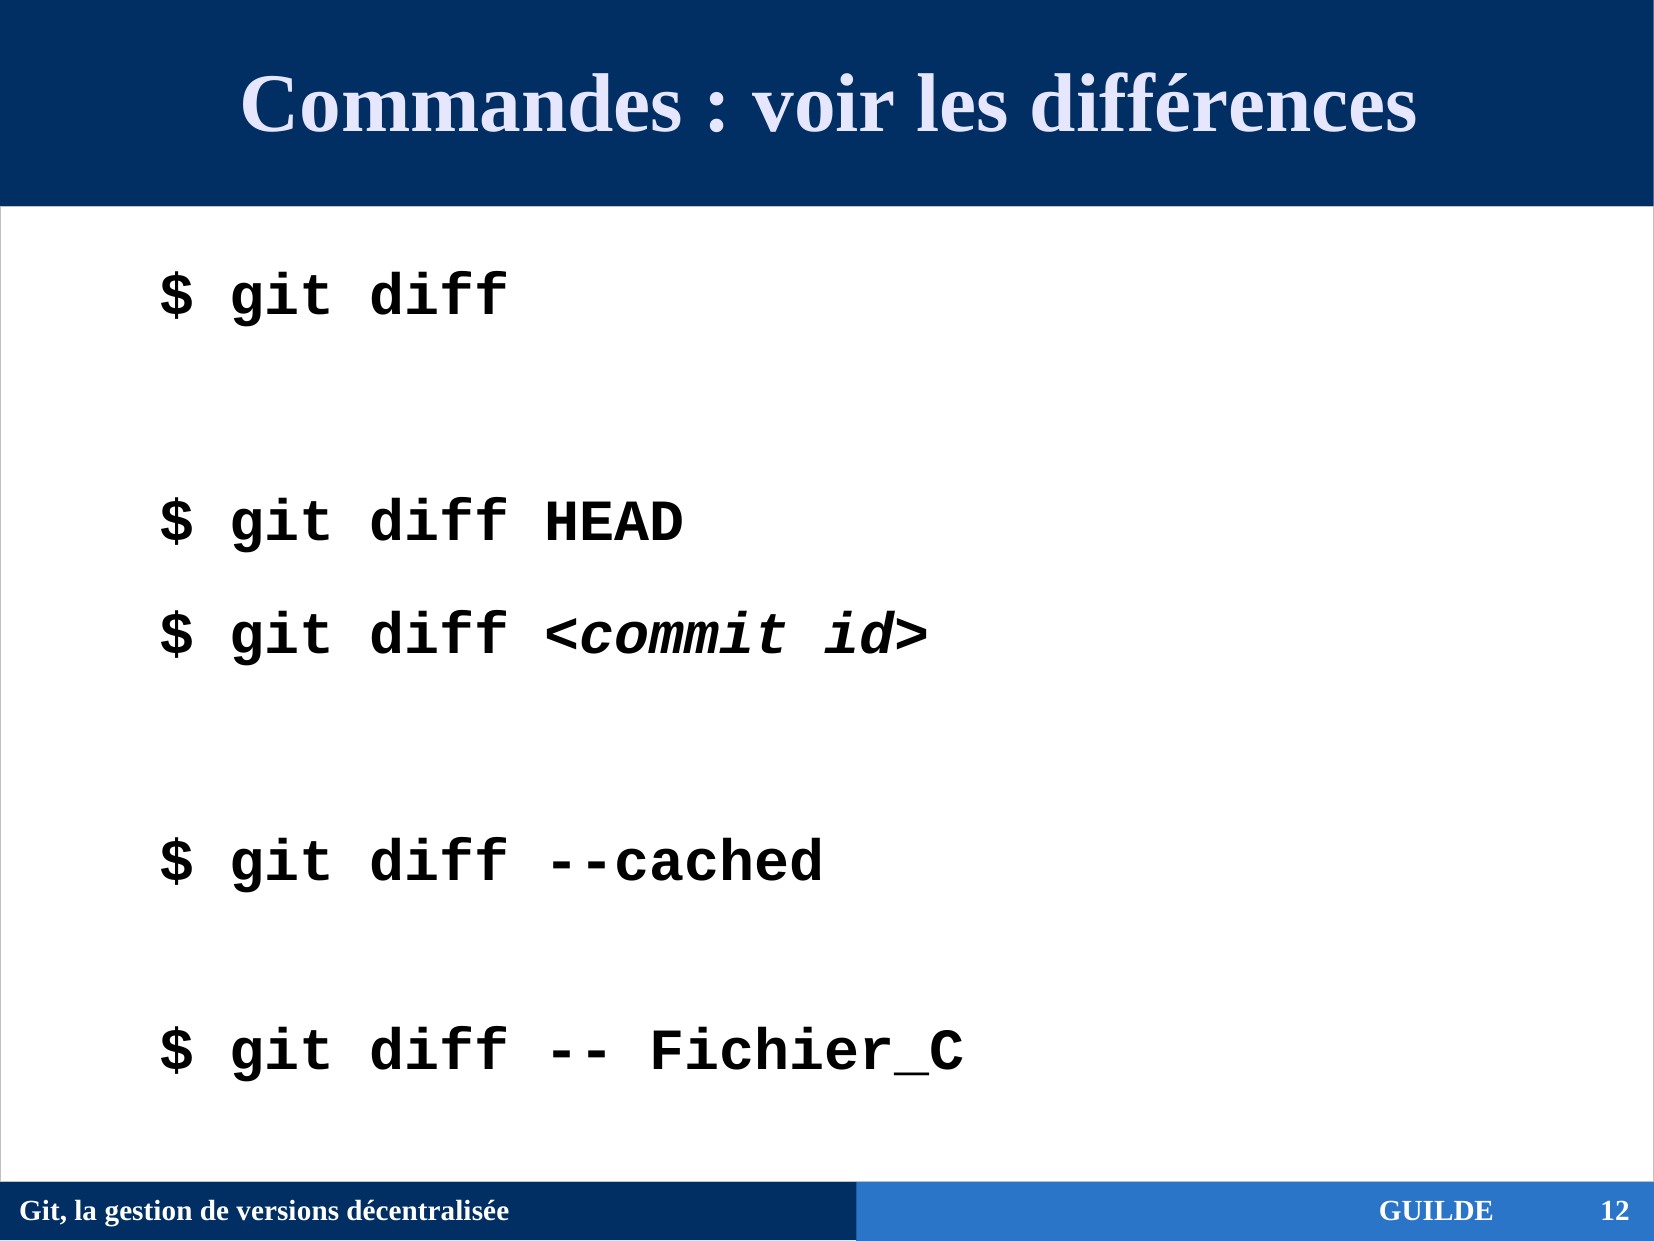

# Commandes : voir les différences
$ git diff
$ git diff HEAD
$ git diff <commit id>
$ git diff --cached
$ git diff -- Fichier_C
12